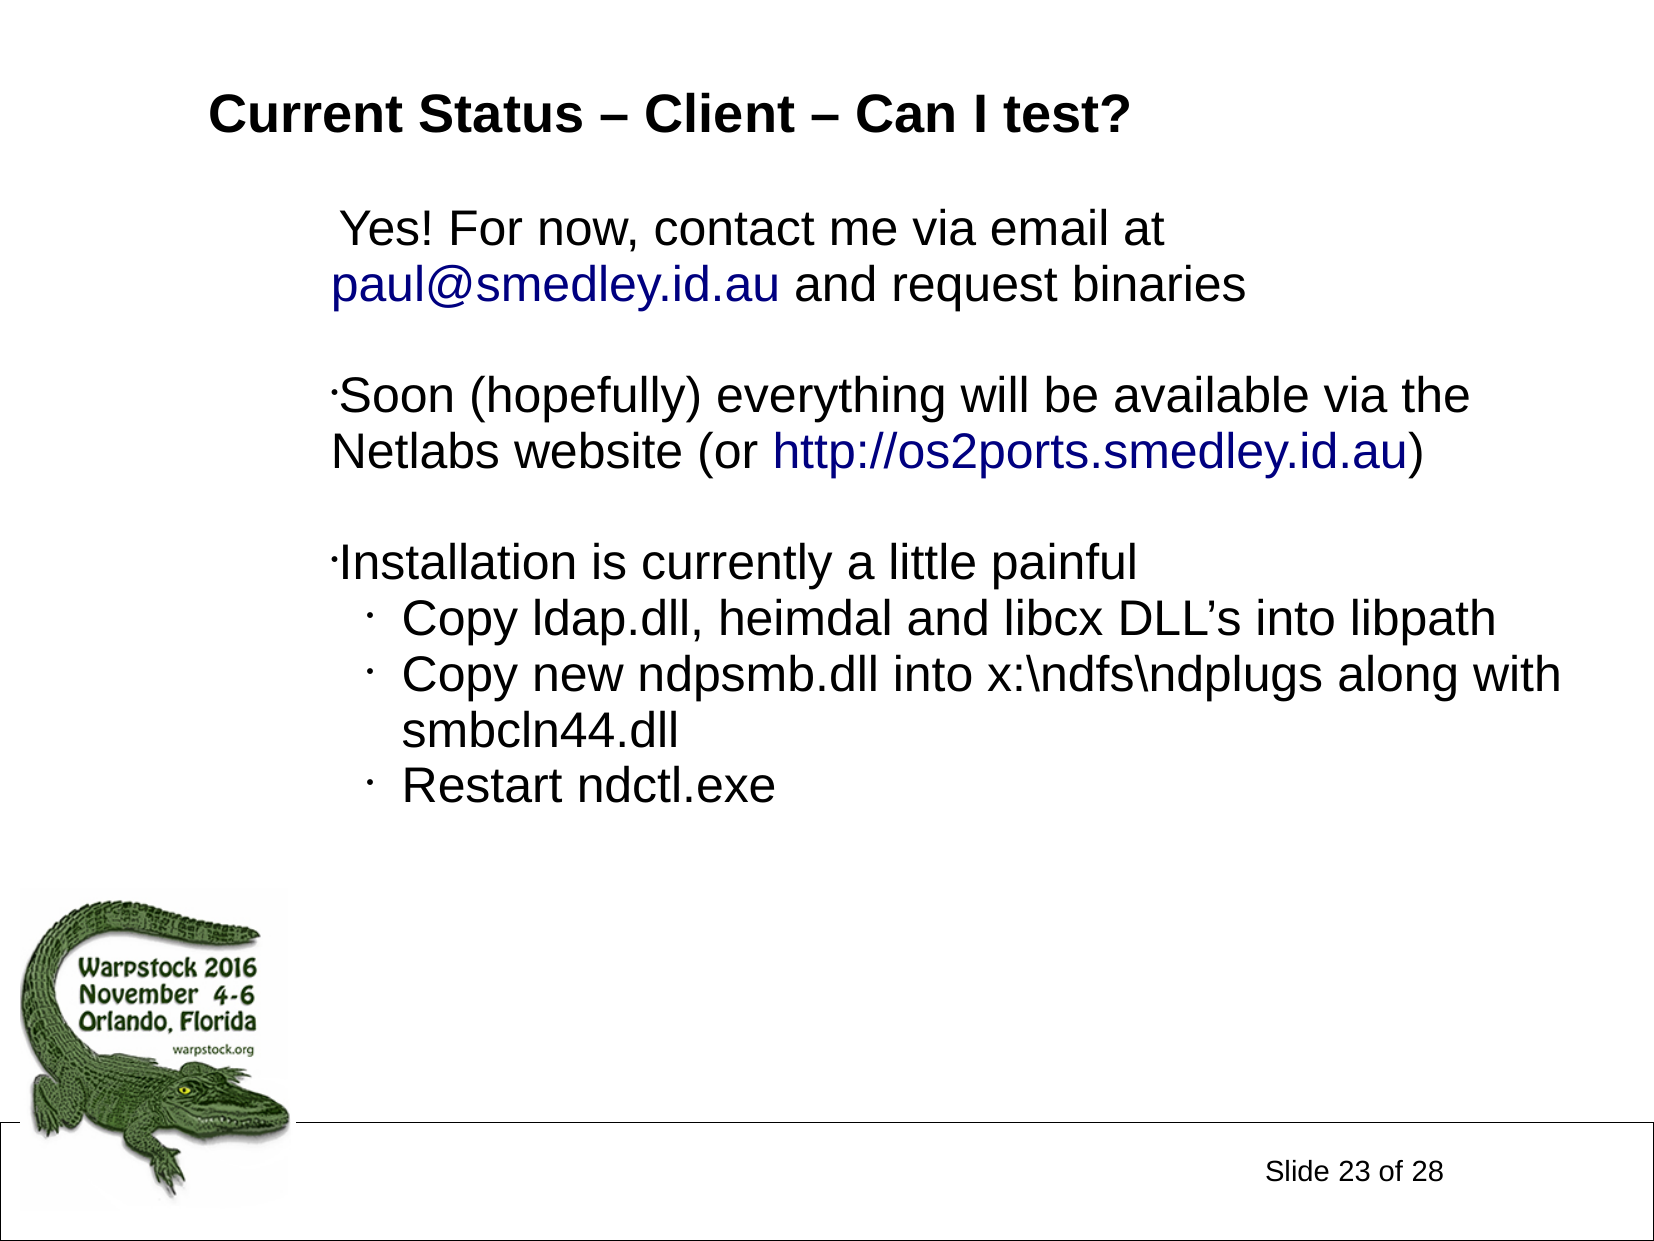

# Current Status – Client – Can I test?
Yes! For now, contact me via email at paul@smedley.id.au and request binaries
Soon (hopefully) everything will be available via the Netlabs website (or http://os2ports.smedley.id.au)
Installation is currently a little painful
Copy ldap.dll, heimdal and libcx DLL’s into libpath
Copy new ndpsmb.dll into x:\ndfs\ndplugs along with smbcln44.dll
Restart ndctl.exe